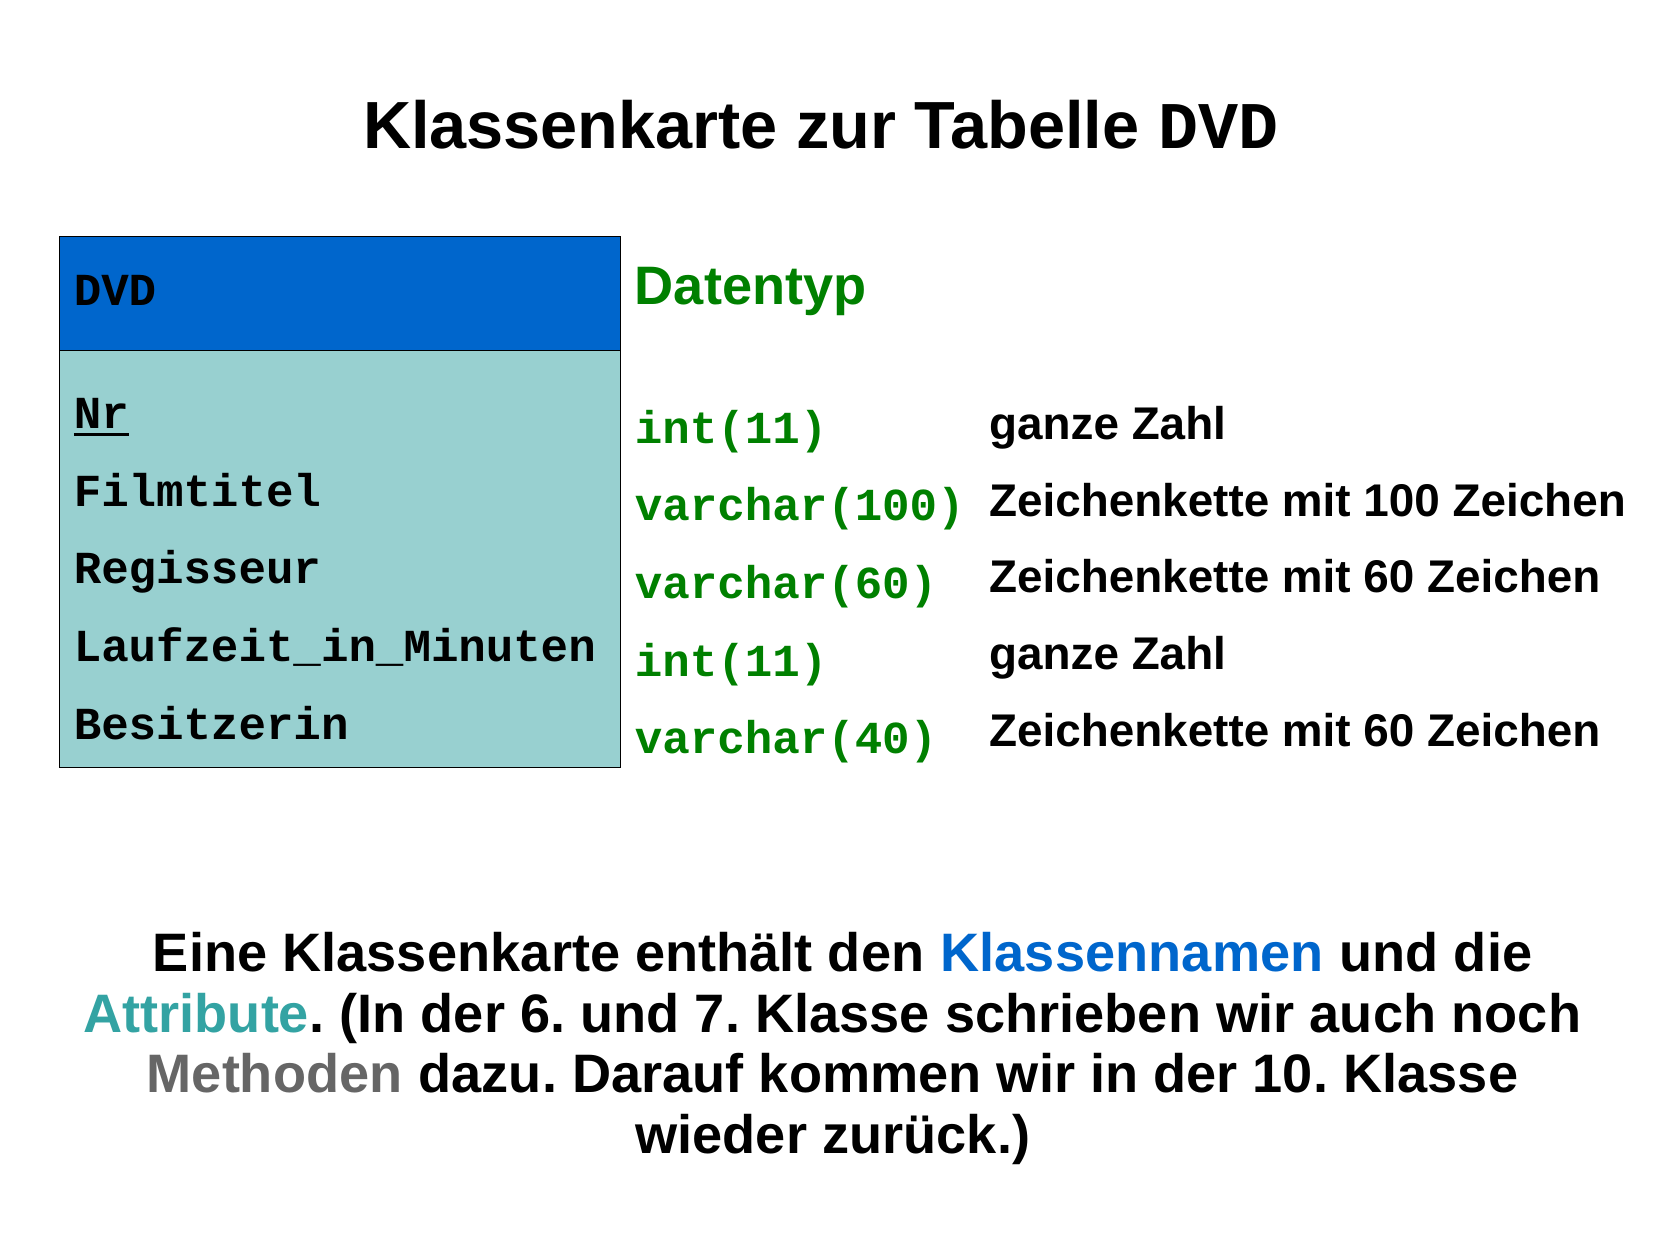

# Klassenkarte zur Tabelle DVD
DVD
Datentyp
Nr
Filmtitel
Regisseur
Laufzeit_in_Minuten
Besitzerin
ganze Zahl
Zeichenkette mit 100 Zeichen
Zeichenkette mit 60 Zeichen
ganze Zahl
Zeichenkette mit 60 Zeichen
int(11)
varchar(100)
varchar(60)
int(11)
varchar(40)
Eine Klassenkarte enthält den Klassennamen und die Attribute. (In der 6. und 7. Klasse schrieben wir auch noch Methoden dazu. Darauf kommen wir in der 10. Klasse wieder zurück.)